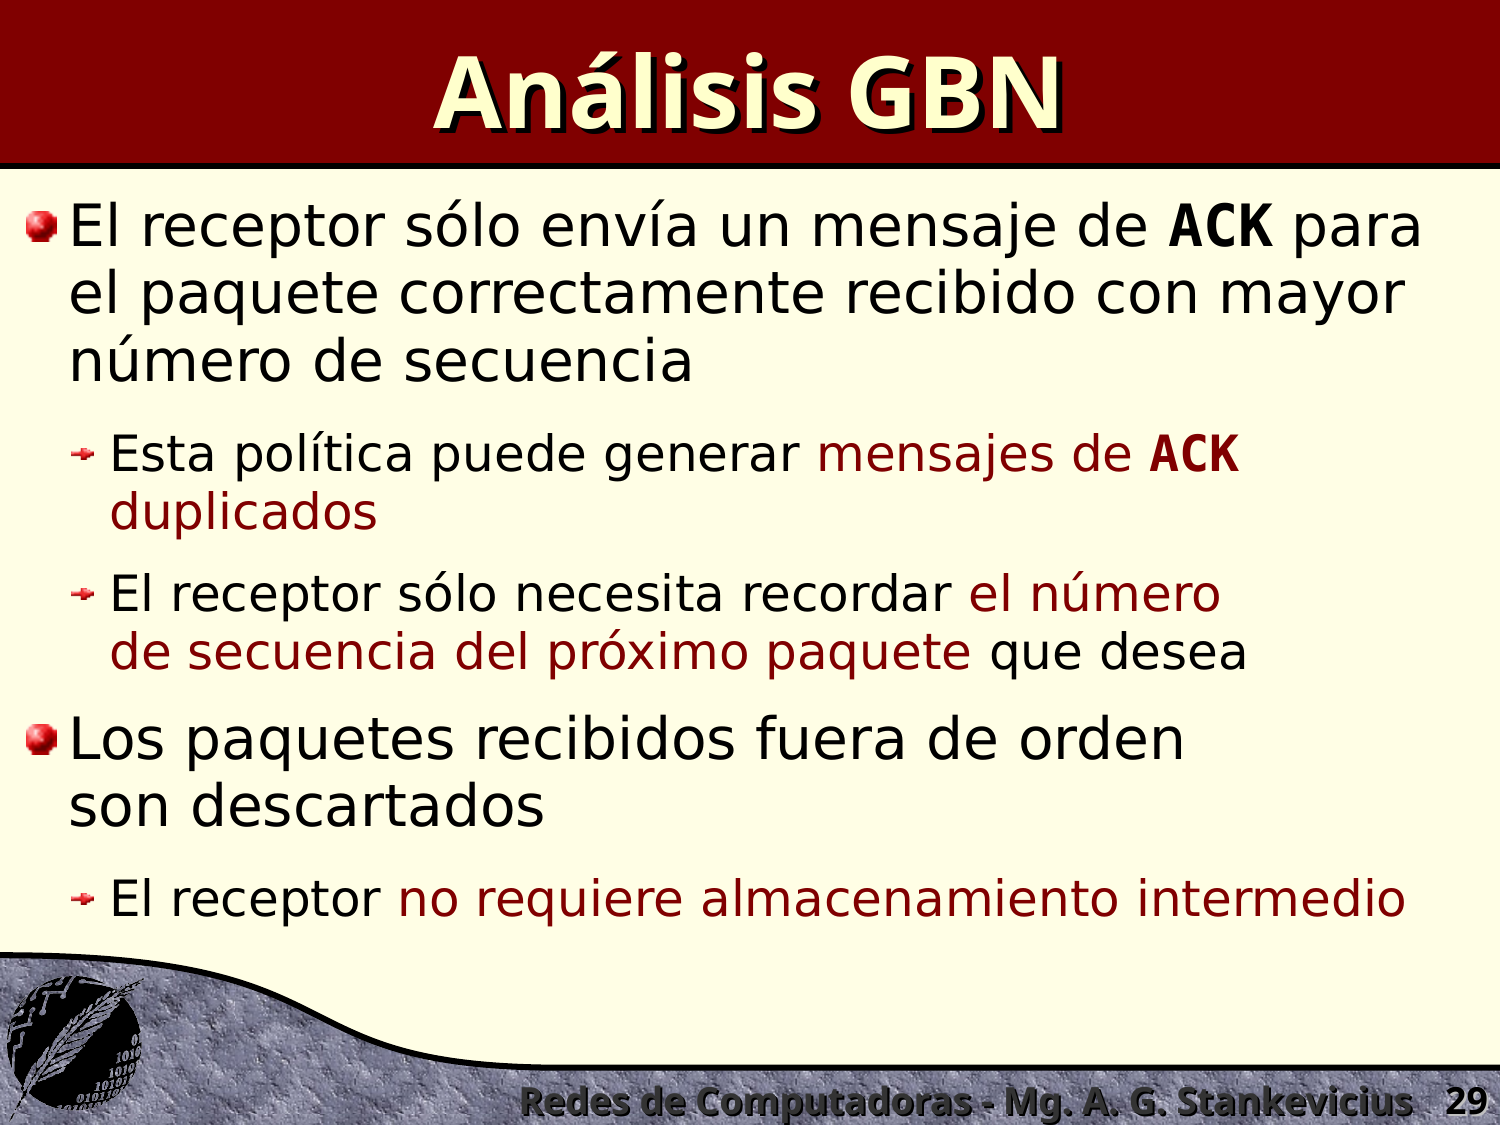

# Análisis GBN
El receptor sólo envía un mensaje de ACK para el paquete correctamente recibido con mayor número de secuencia
Esta política puede generar mensajes de ACK duplicados
El receptor sólo necesita recordar el número
de secuencia del próximo paquete que desea
Los paquetes recibidos fuera de orden
son descartados
El receptor no requiere almacenamiento intermedio
29